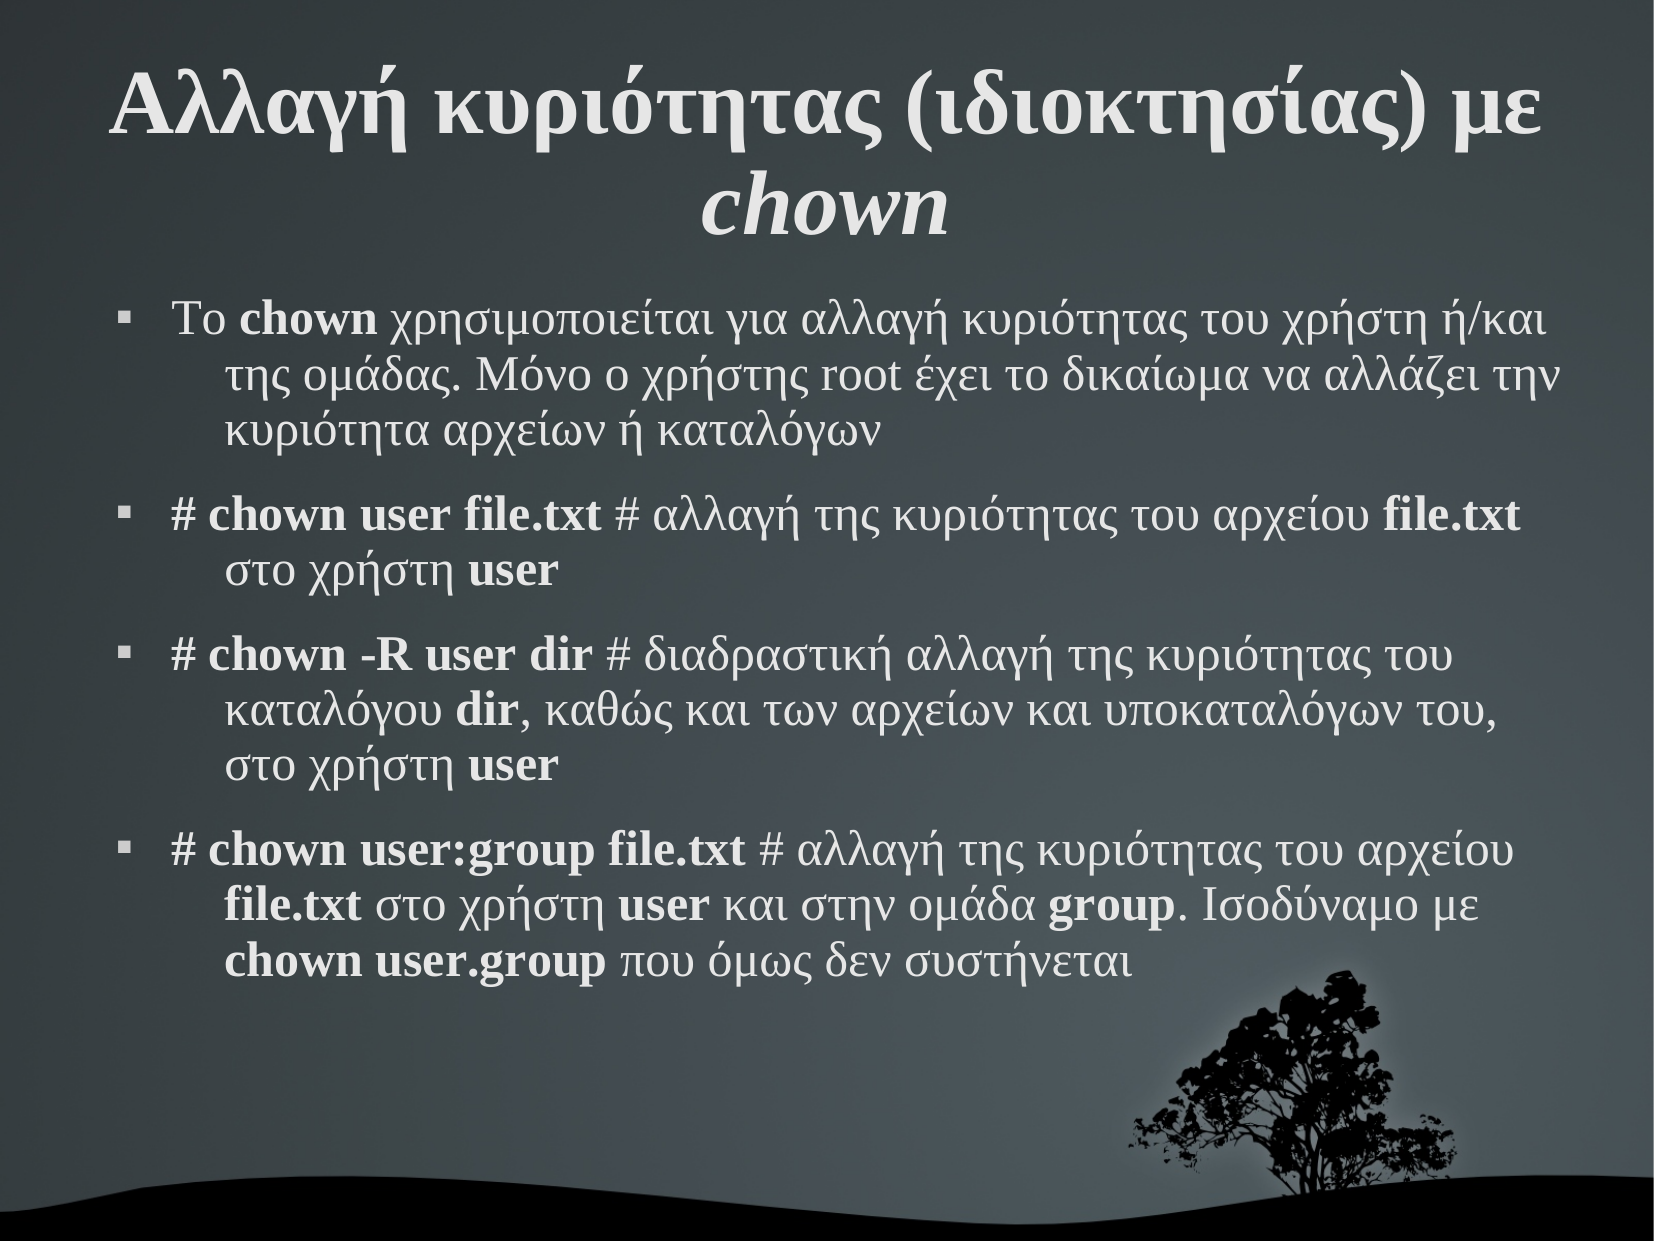

# Αλλαγή κυριότητας (ιδιοκτησίας) με chown
To chown χρησιμοποιείται για αλλαγή κυριότητας του χρήστη ή/και της ομάδας. Mόνο ο χρήστης root έχει το δικαίωμα να αλλάζει την κυριότητα αρχείων ή καταλόγων
# chown user file.txt # αλλαγή της κυριότητας του αρχείου file.txt στο χρήστη user
# chown -R user dir # διαδραστική αλλαγή της κυριότητας του καταλόγου dir, καθώς και των αρχείων και υποκαταλόγων του, στο χρήστη user
# chown user:group file.txt # αλλαγή της κυριότητας του αρχείου file.txt στο χρήστη user και στην ομάδα group. Ισοδύναμο με chown user.group που όμως δεν συστήνεται